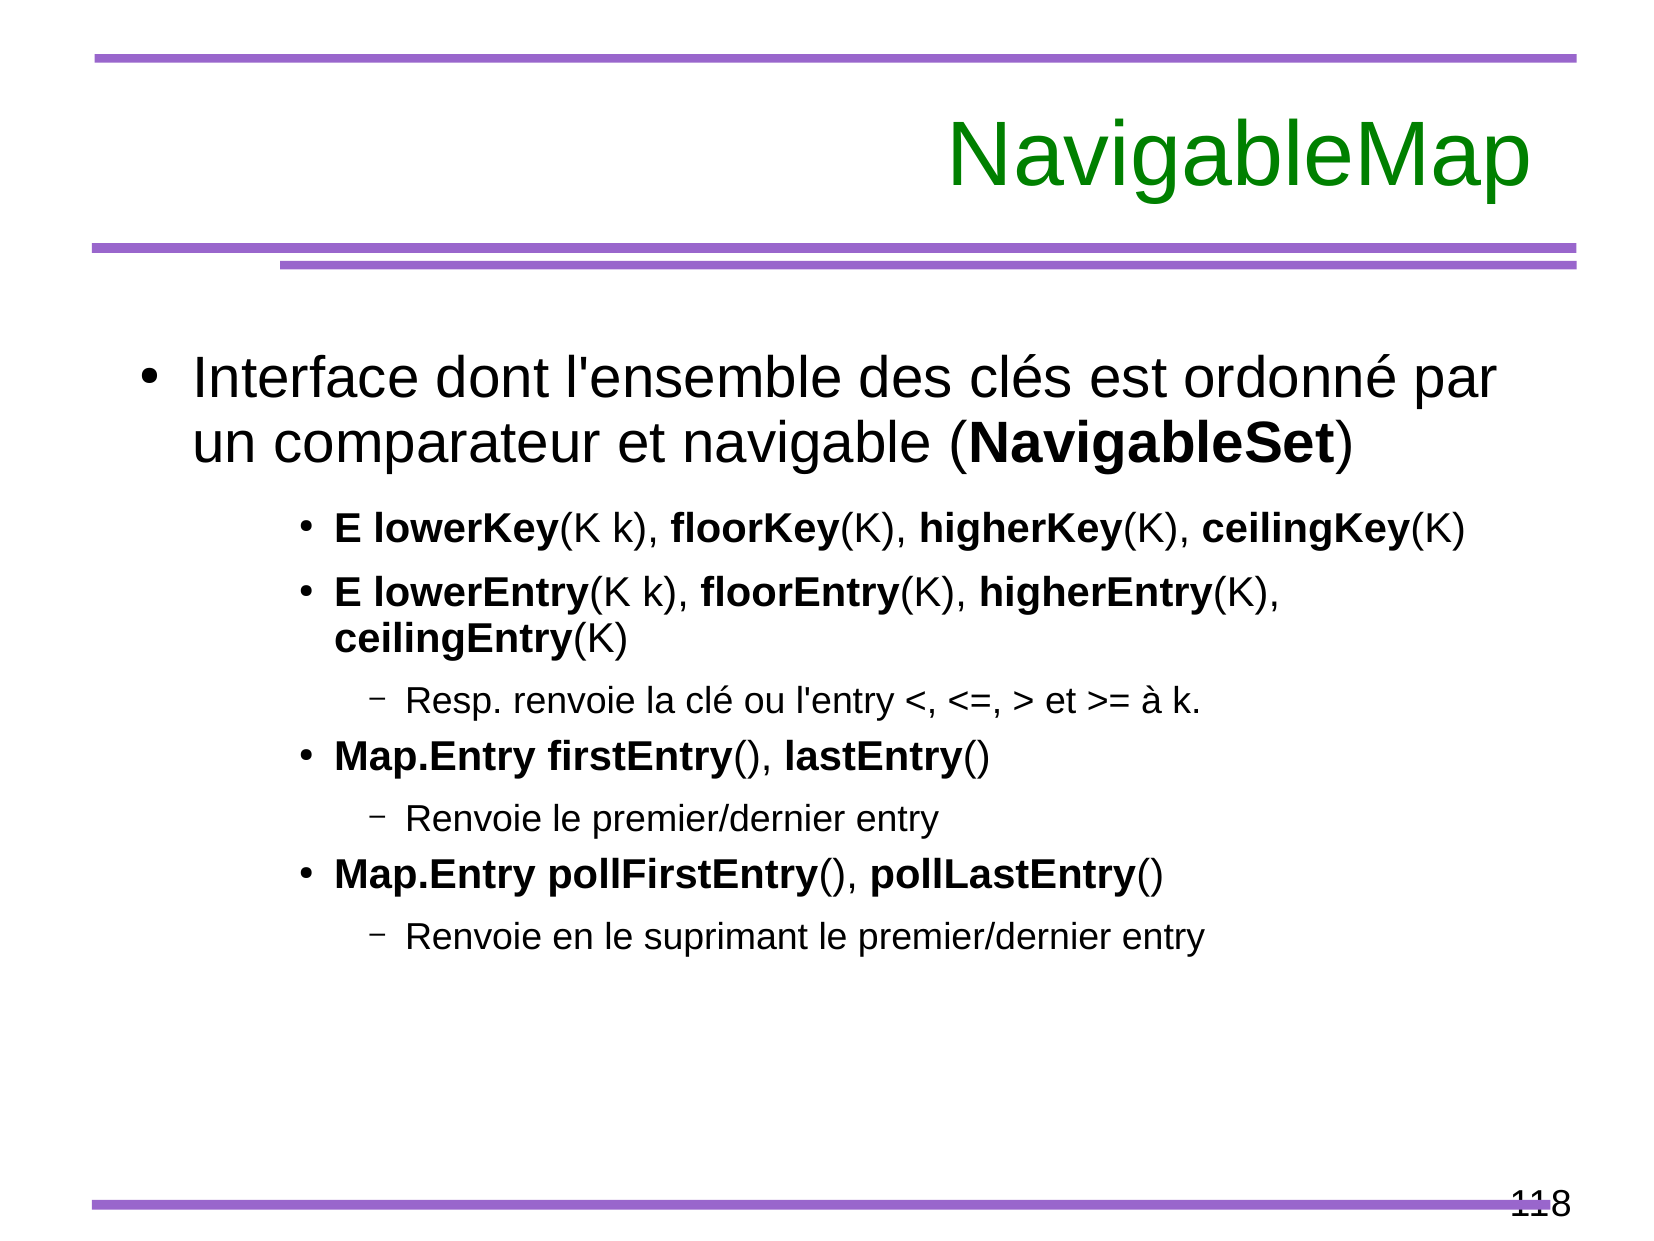

# NavigableMap
Interface dont l'ensemble des clés est ordonné par un comparateur et navigable (NavigableSet)
E lowerKey(K k), floorKey(K), higherKey(K), ceilingKey(K)
E lowerEntry(K k), floorEntry(K), higherEntry(K), ceilingEntry(K)
Resp. renvoie la clé ou l'entry <, <=, > et >= à k.
Map.Entry firstEntry(), lastEntry()
Renvoie le premier/dernier entry
Map.Entry pollFirstEntry(), pollLastEntry()
Renvoie en le suprimant le premier/dernier entry